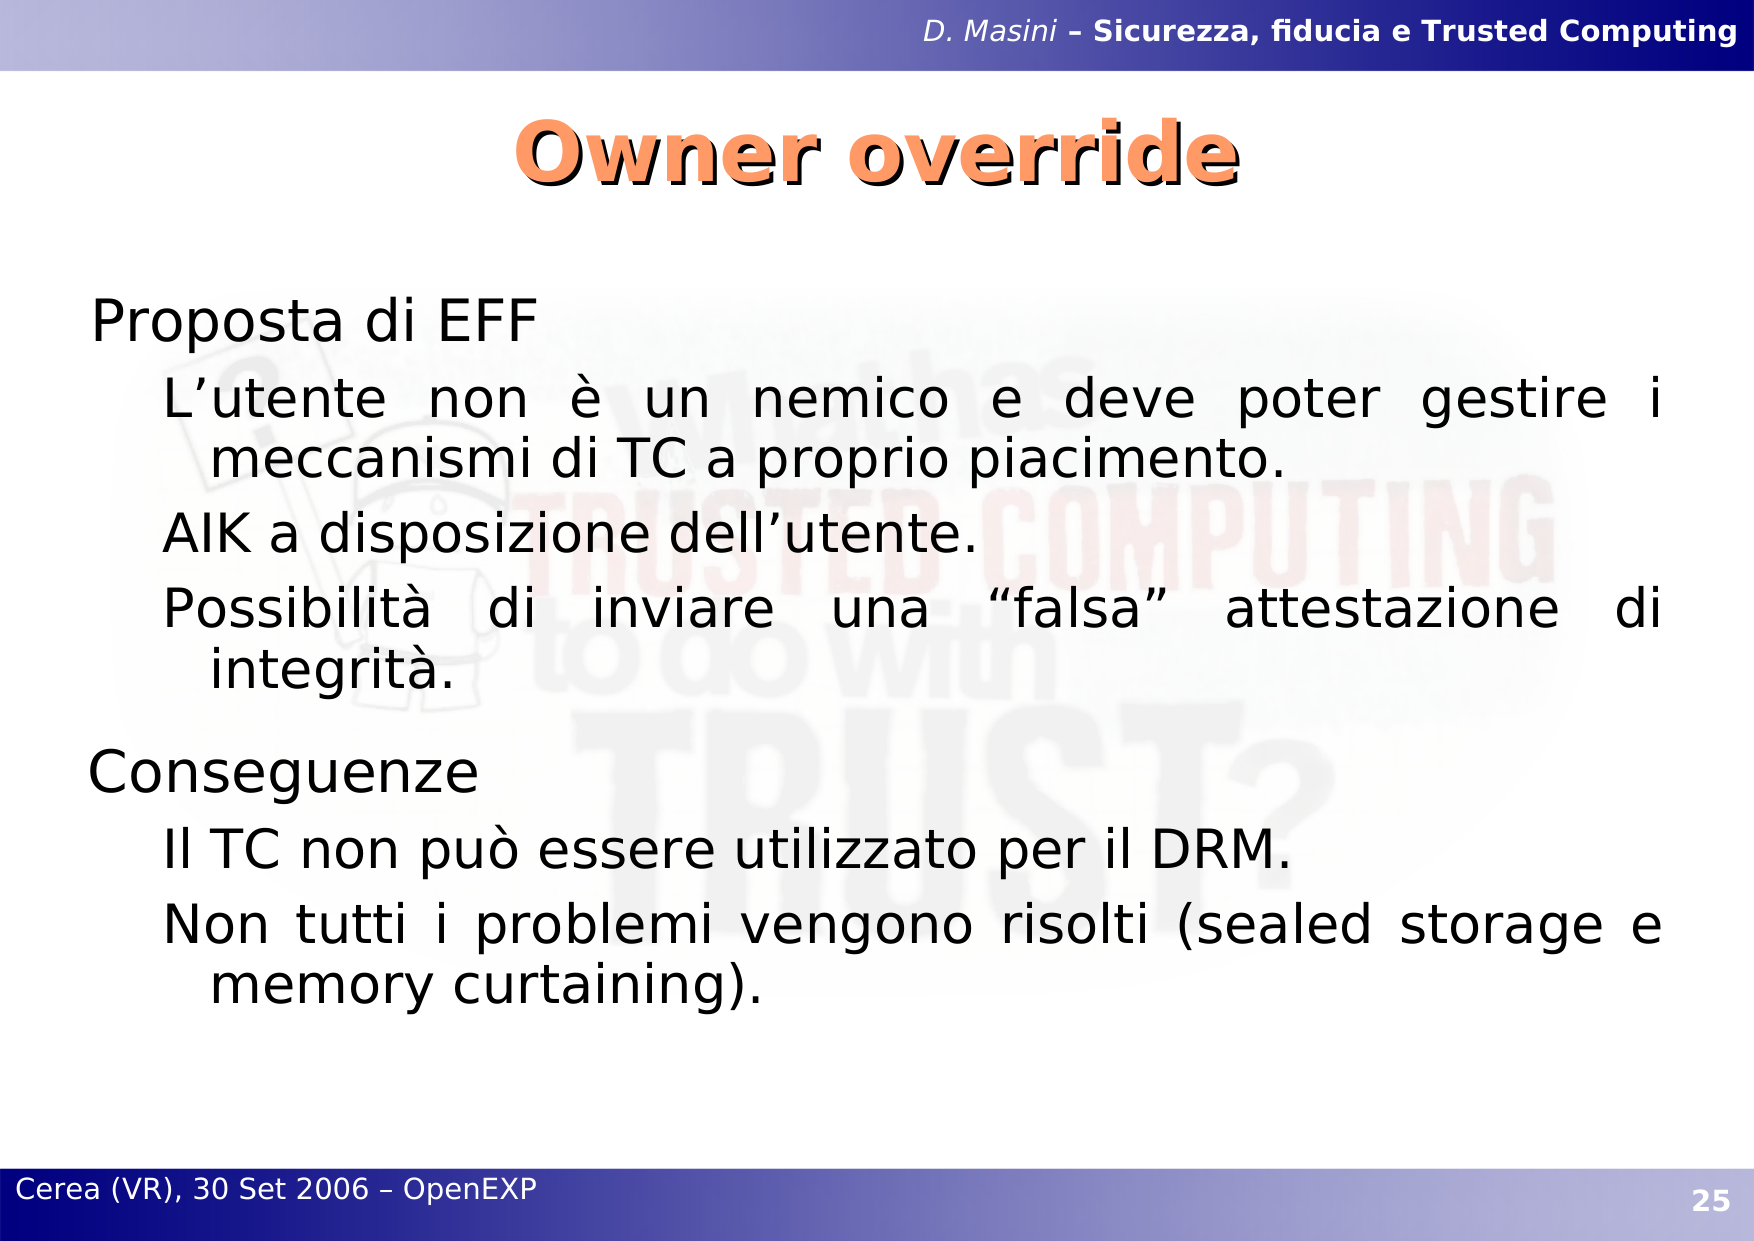

D. Masini – Sicurezza, fiducia e Trusted Computing
# Owner override
Proposta di EFF
L’utente non è un nemico e deve poter gestire i meccanismi di TC a proprio piacimento.
AIK a disposizione dell’utente.
Possibilità di inviare una “falsa” attestazione di integrità.
Conseguenze
Il TC non può essere utilizzato per il DRM.
Non tutti i problemi vengono risolti (sealed storage e memory curtaining).
Cerea (VR), 30 Set 2006 – OpenEXP